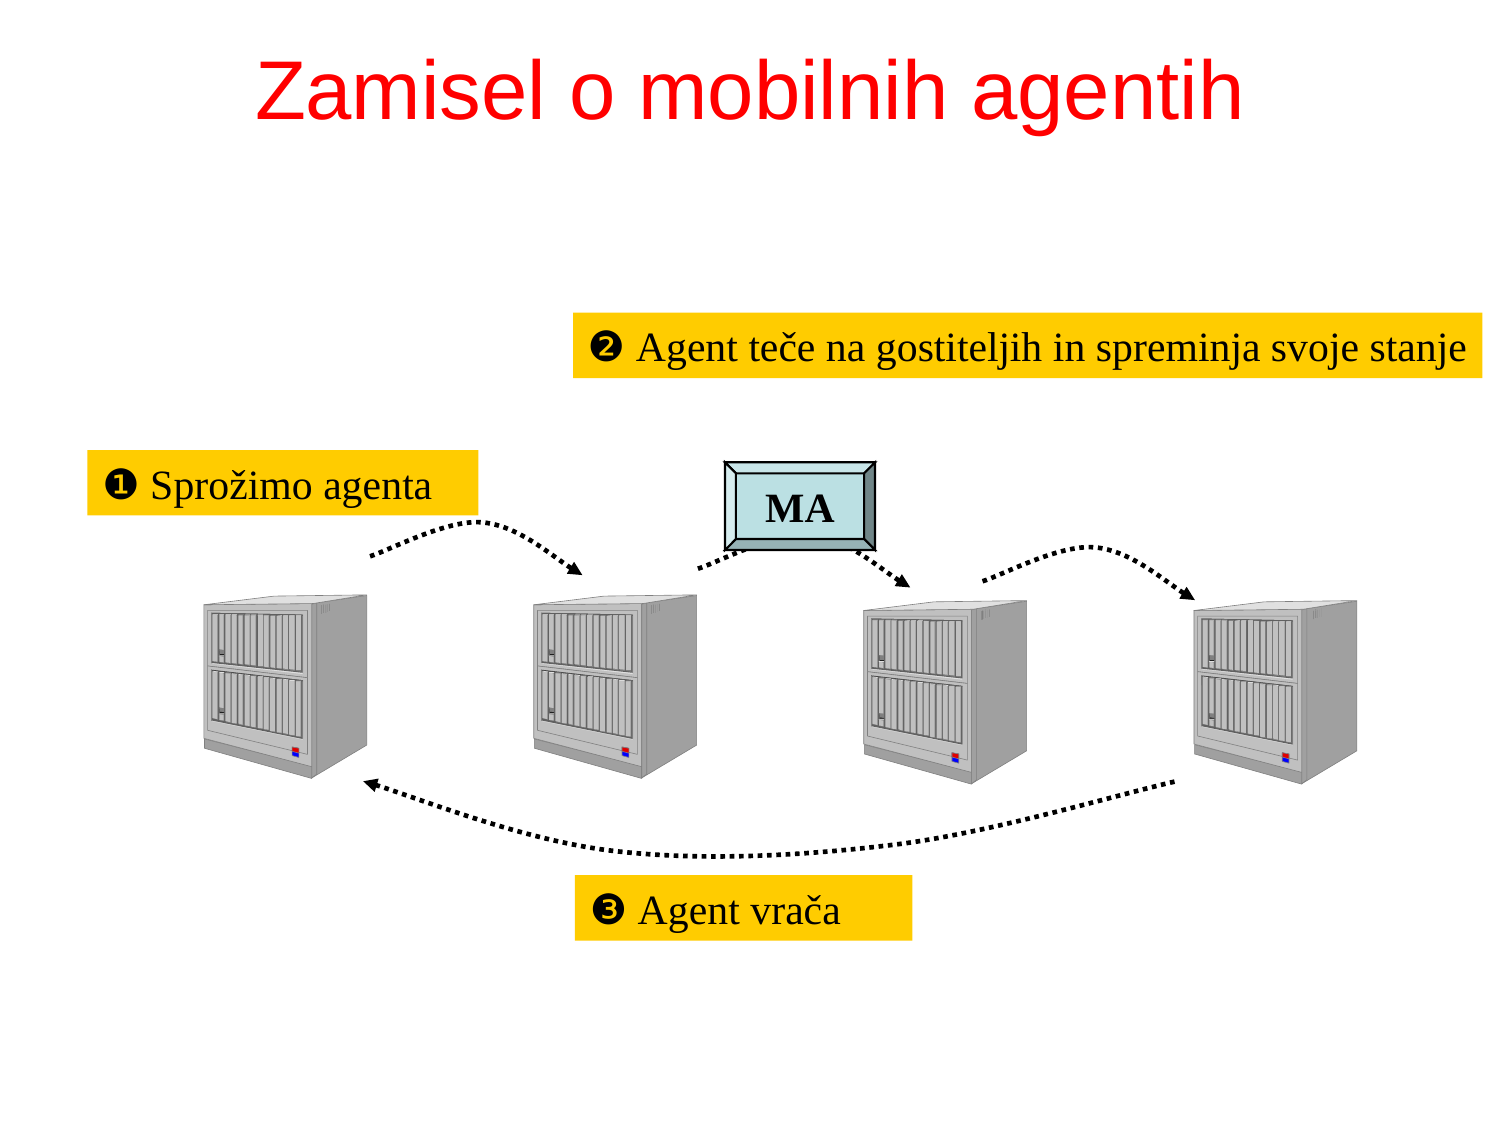

# Zamisel o mobilnih agentih
 Agent teče na gostiteljih in spreminja svoje stanje
 Sprožimo agenta
MA
 Agent vrača